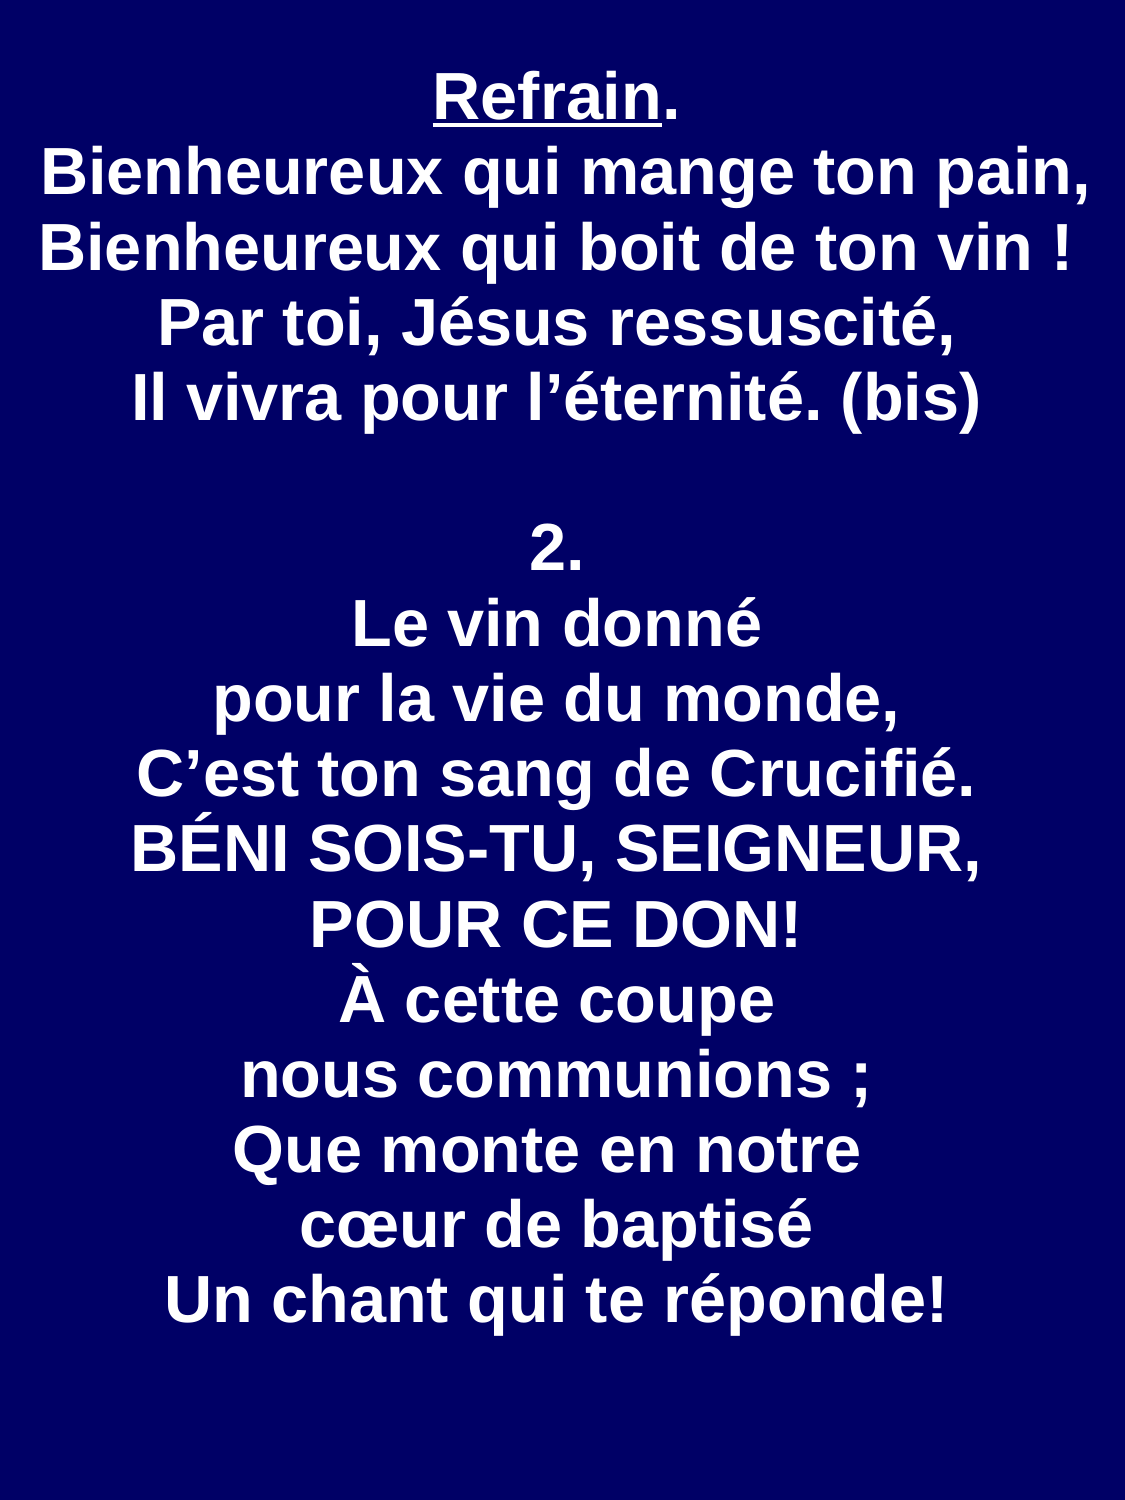

Refrain.
 Bienheureux qui mange ton pain,
Bienheureux qui boit de ton vin !
Par toi, Jésus ressuscité,
Il vivra pour l’éternité. (bis)
2.
Le vin donné
pour la vie du monde,
C’est ton sang de Crucifié.
BÉNI SOIS-TU, SEIGNEUR,
POUR CE DON!
À cette coupe
nous communions ;
Que monte en notre
cœur de baptisé
Un chant qui te réponde!